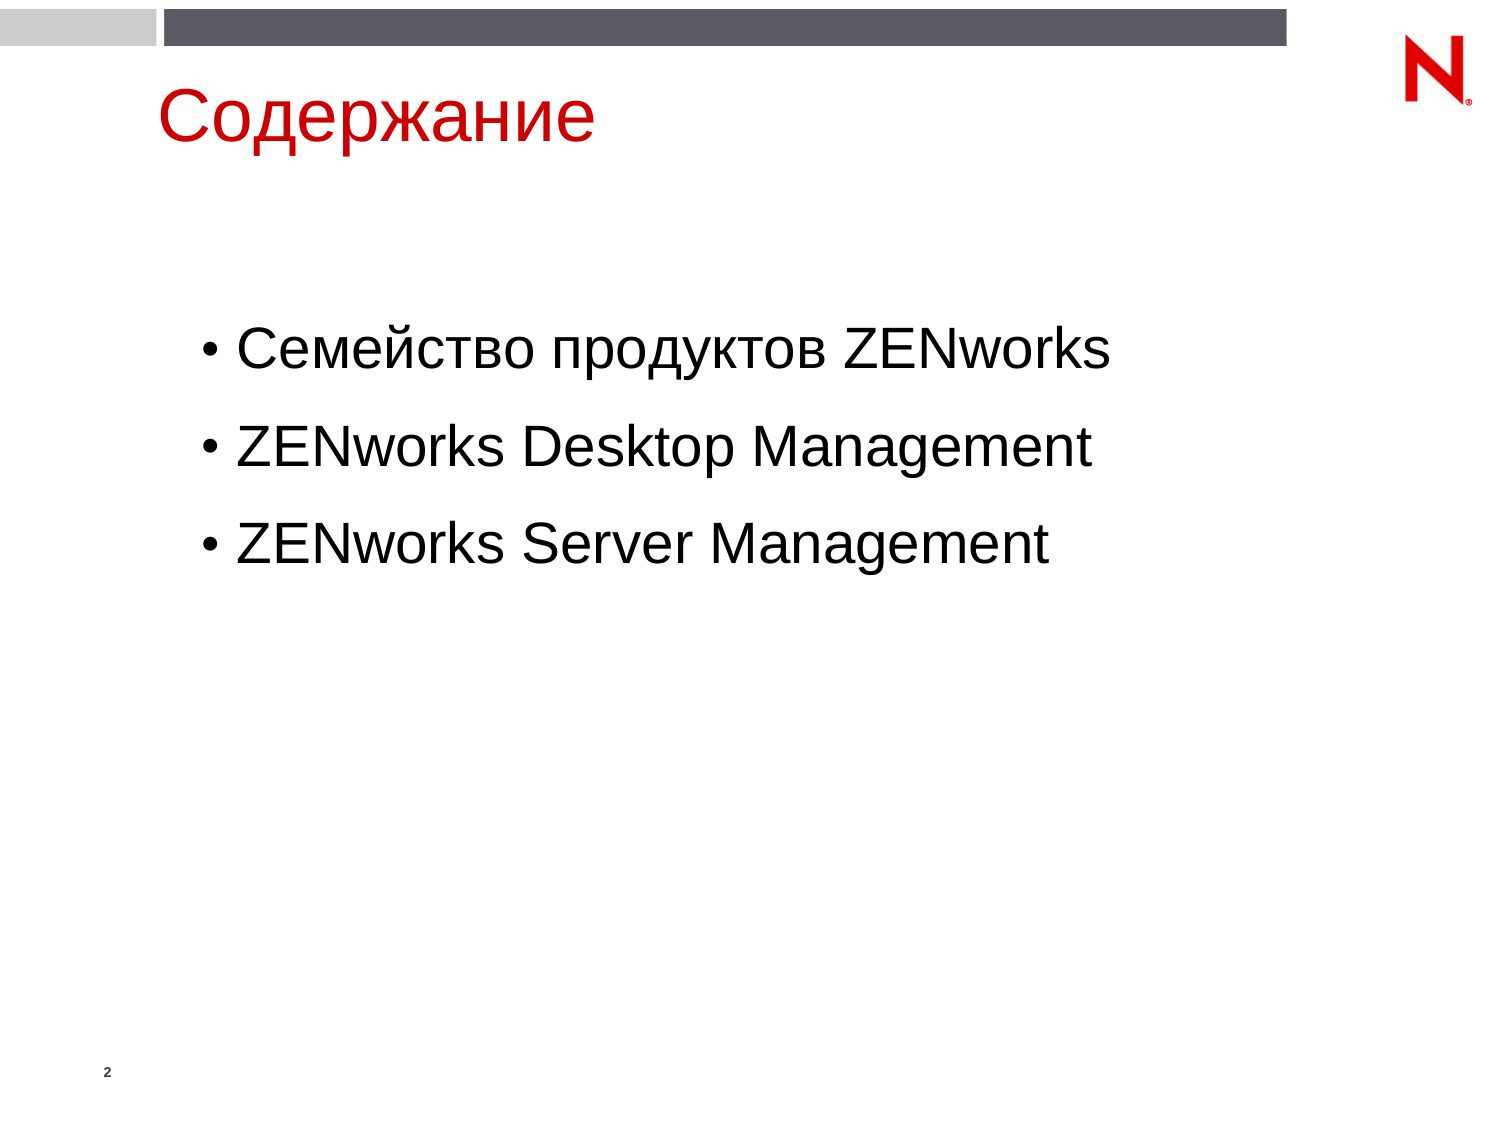

Содержание
 Семейство продуктов ZENworks
 ZENworks Desktop Management
 ZENworks Server Management